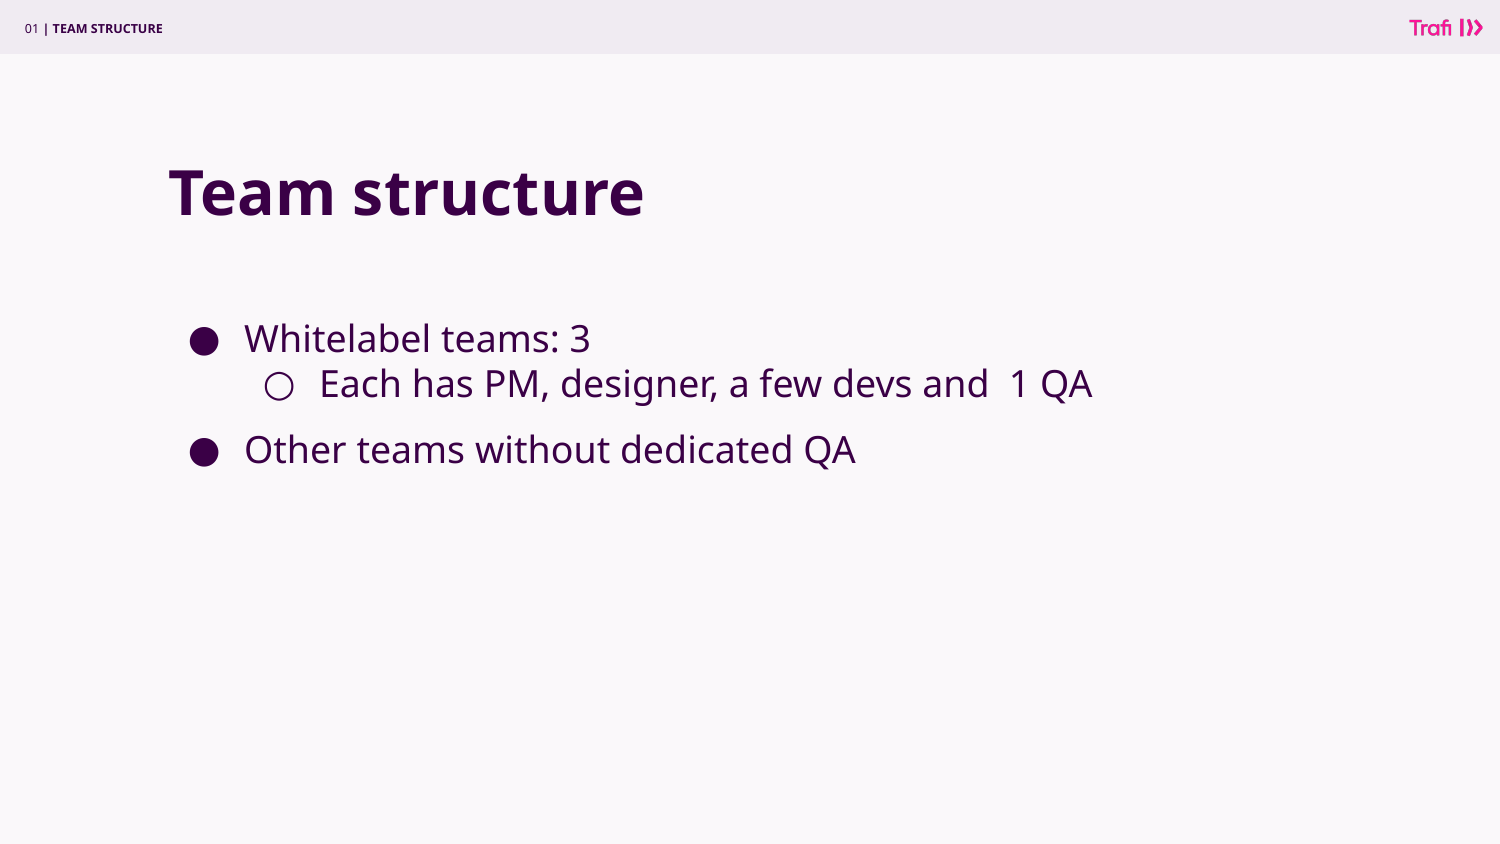

01 | TEAM STRUCTURE
Team structure
Whitelabel teams: 3
Each has PM, designer, a few devs and 1 QA
Other teams without dedicated QA